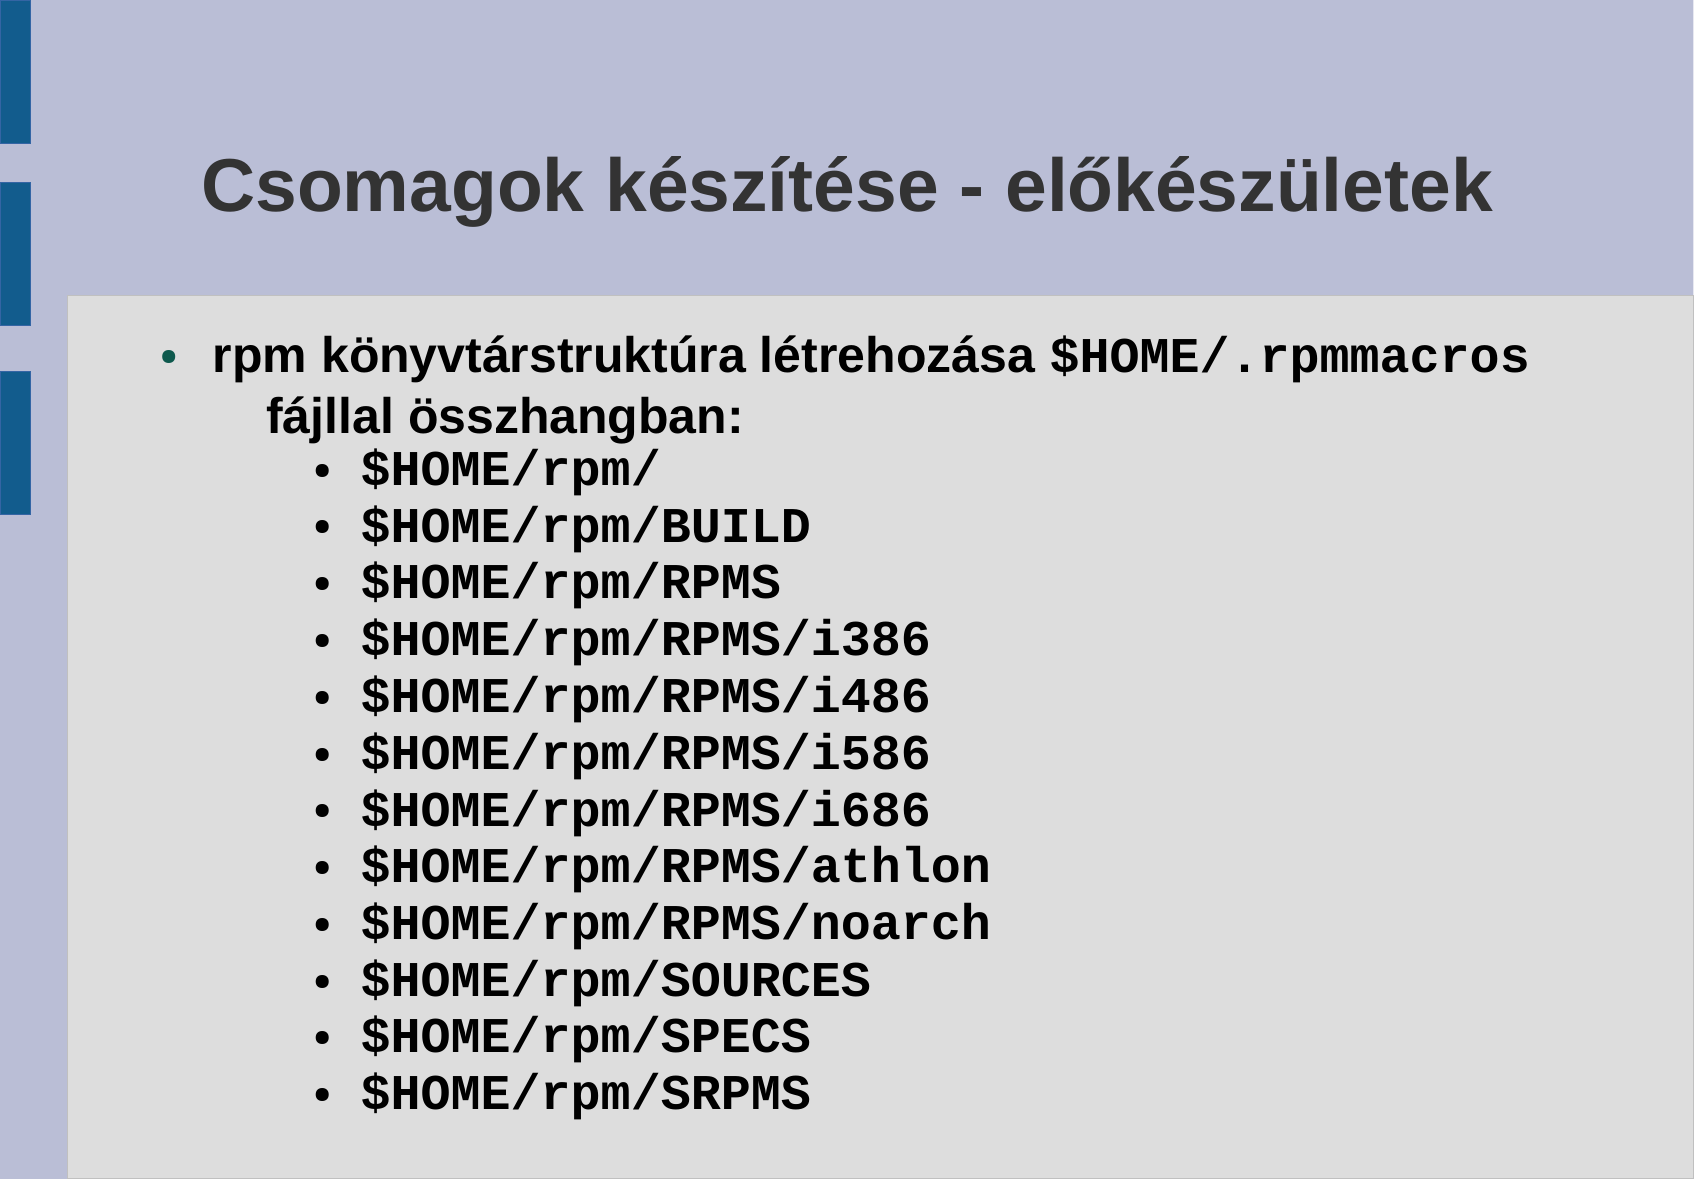

# Csomagok készítése - előkészületek
rpm könyvtárstruktúra létrehozása $HOME/.rpmmacros fájllal összhangban:
$HOME/rpm/
$HOME/rpm/BUILD
$HOME/rpm/RPMS
$HOME/rpm/RPMS/i386
$HOME/rpm/RPMS/i486
$HOME/rpm/RPMS/i586
$HOME/rpm/RPMS/i686
$HOME/rpm/RPMS/athlon
$HOME/rpm/RPMS/noarch
$HOME/rpm/SOURCES
$HOME/rpm/SPECS
$HOME/rpm/SRPMS